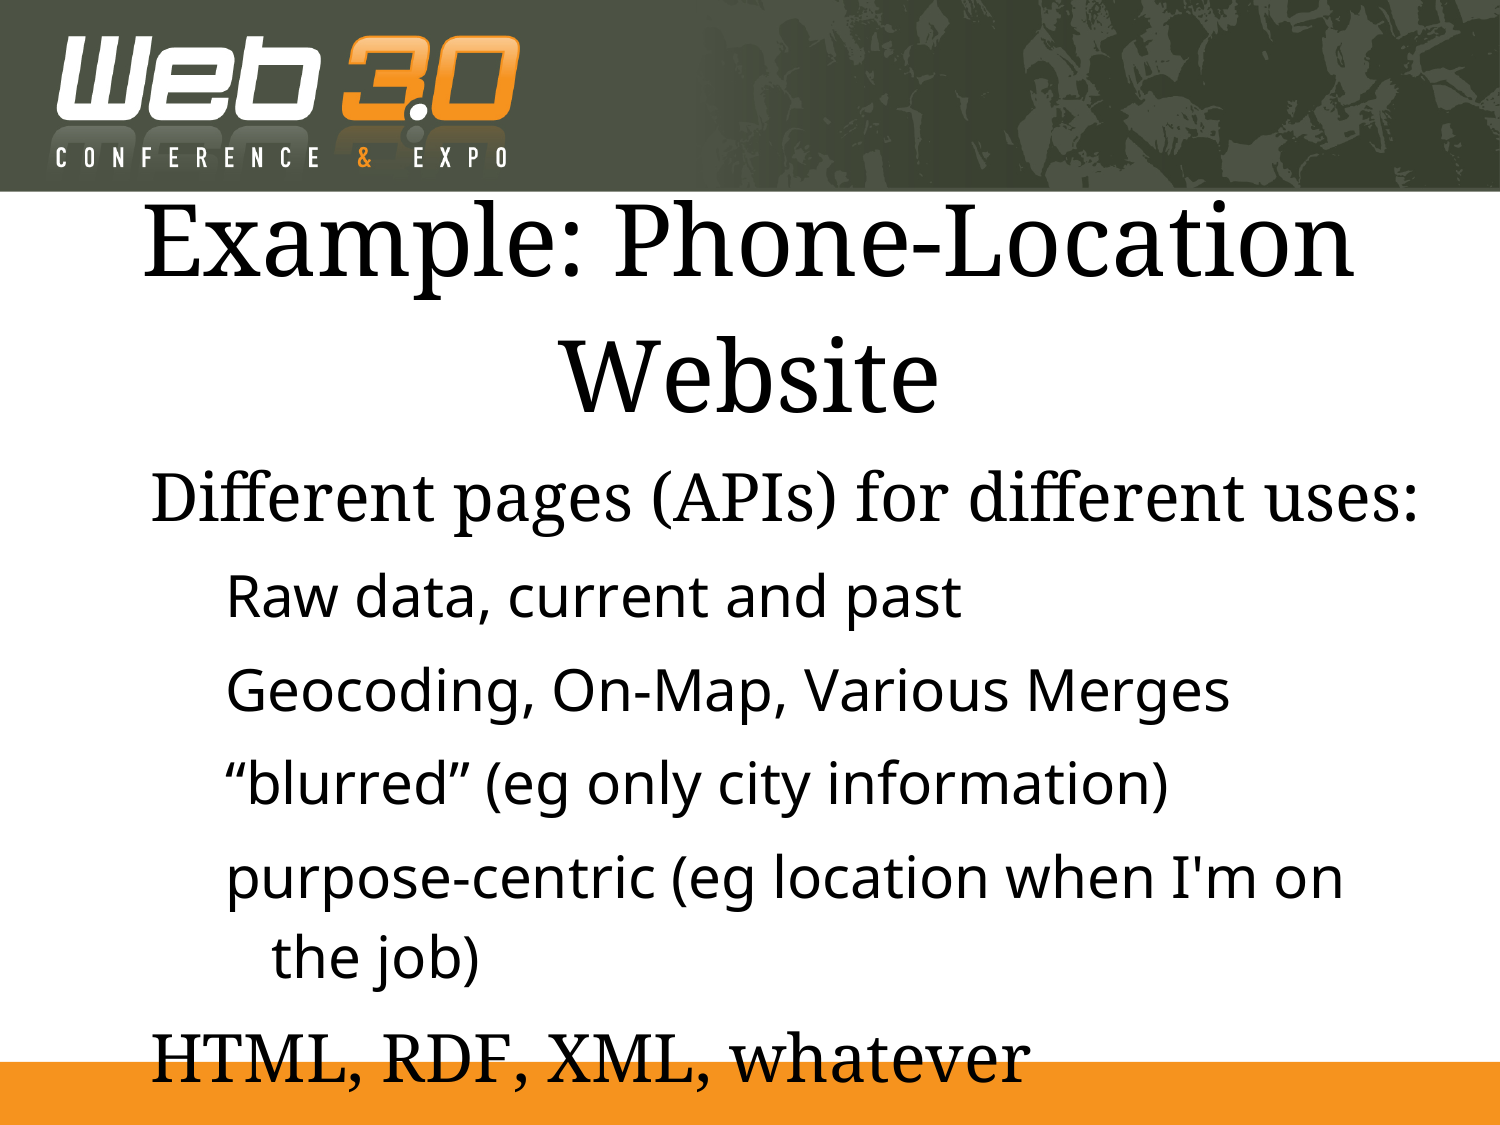

# Example: Phone-Location Website
Different pages (APIs) for different uses:
Raw data, current and past
Geocoding, On-Map, Various Merges
“blurred” (eg only city information)
purpose-centric (eg location when I'm on the job)
HTML, RDF, XML, whatever